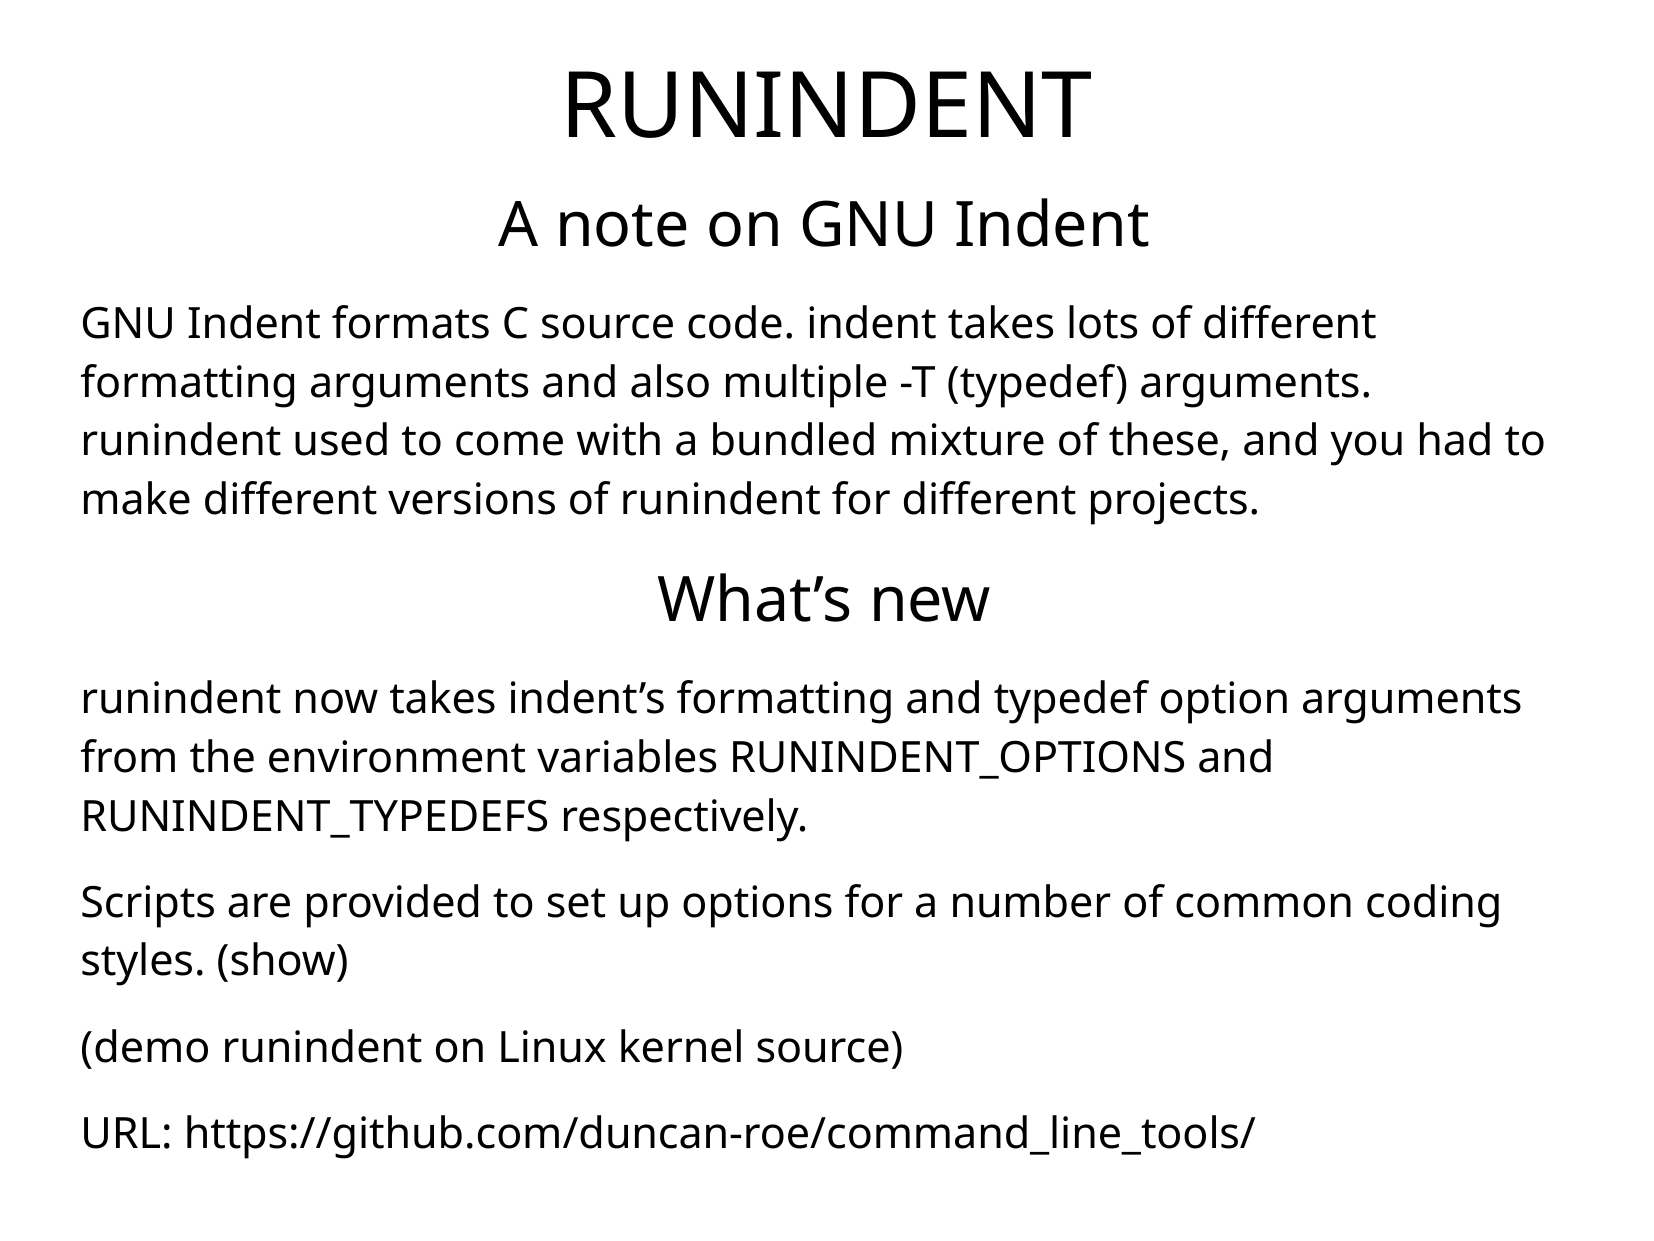

# RUNINDENT
A note on GNU Indent
GNU Indent formats C source code. indent takes lots of different formatting arguments and also multiple -T (typedef) arguments. runindent used to come with a bundled mixture of these, and you had to make different versions of runindent for different projects.
What’s new
runindent now takes indent’s formatting and typedef option arguments from the environment variables RUNINDENT_OPTIONS and RUNINDENT_TYPEDEFS respectively.
Scripts are provided to set up options for a number of common coding styles. (show)
(demo runindent on Linux kernel source)
URL: https://github.com/duncan-roe/command_line_tools/